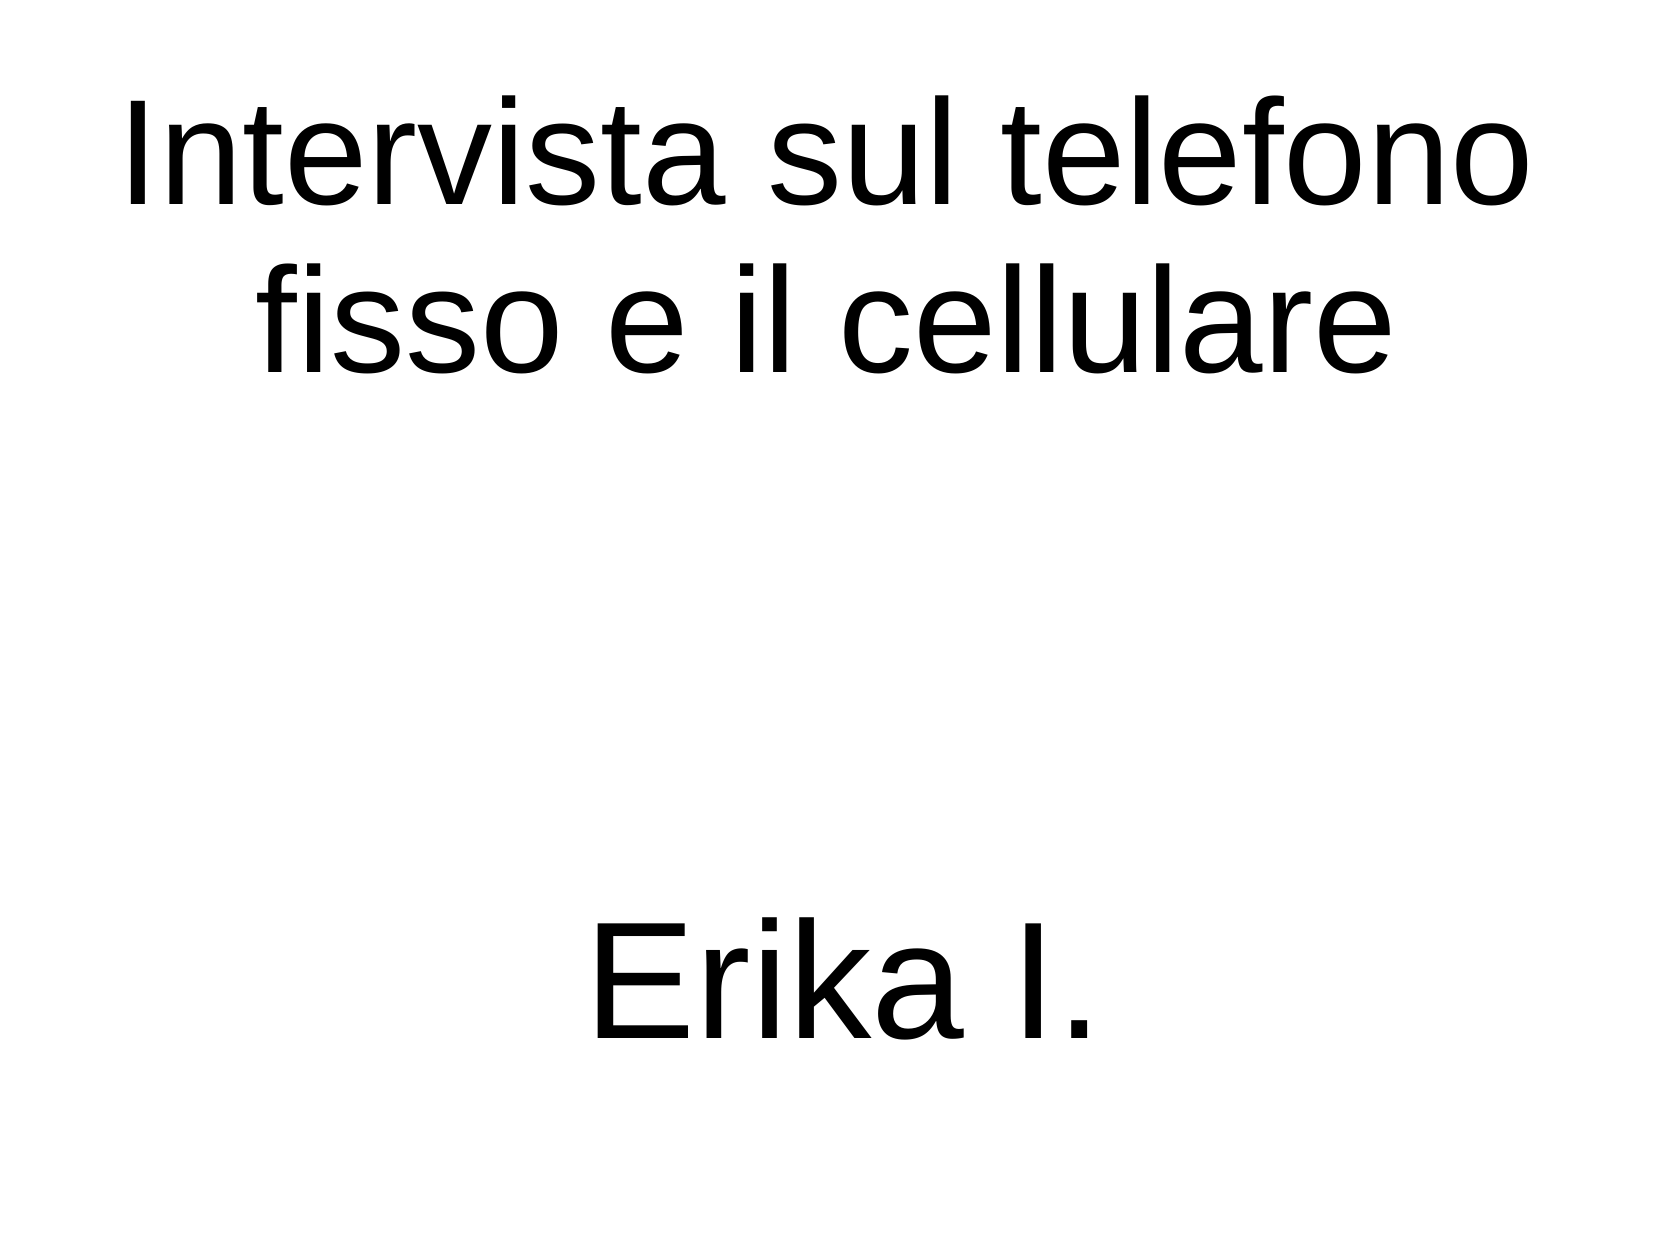

# Intervista sul telefono fisso e il cellulare
 Erika I.